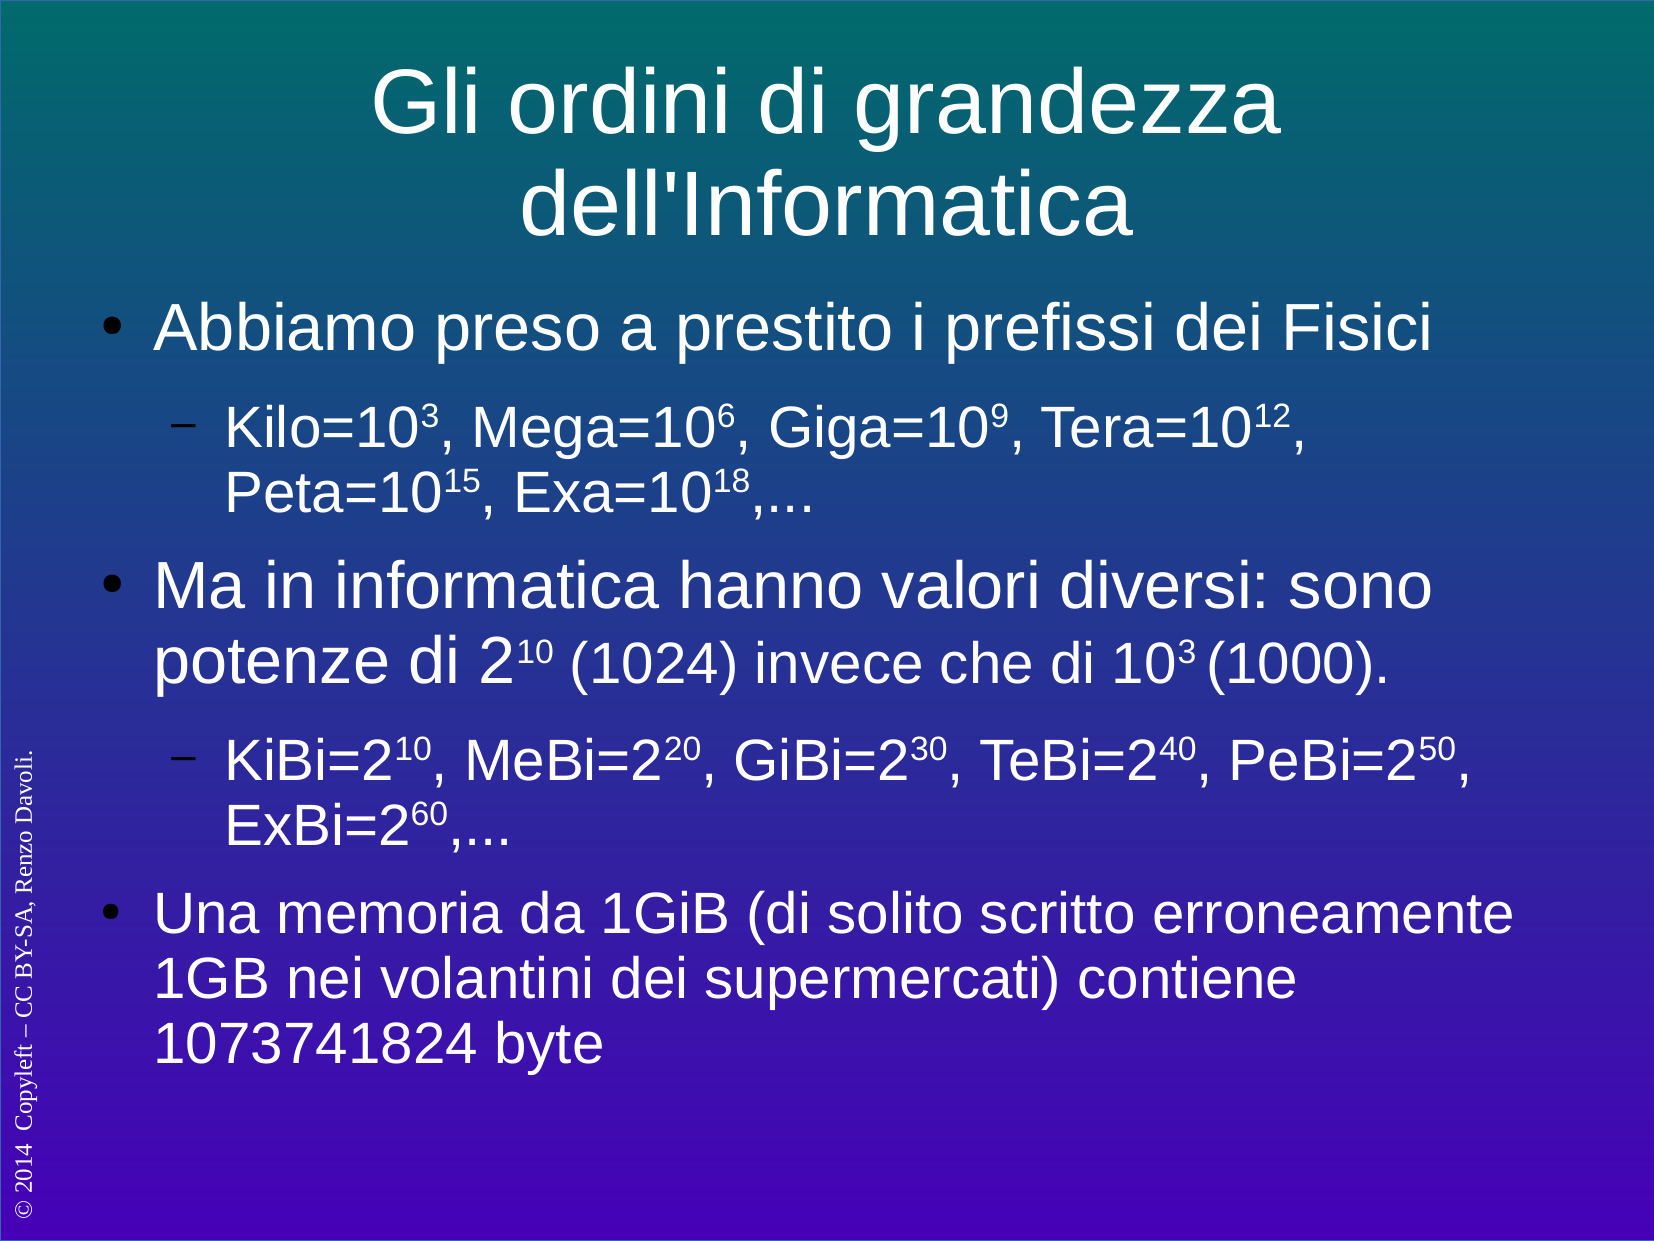

# Gli ordini di grandezza dell'Informatica
Abbiamo preso a prestito i prefissi dei Fisici
Kilo=103, Mega=106, Giga=109, Tera=1012, Peta=1015, Exa=1018,...
Ma in informatica hanno valori diversi: sono potenze di 210 (1024) invece che di 103 (1000).
KiBi=210, MeBi=220, GiBi=230, TeBi=240, PeBi=250, ExBi=260,...
Una memoria da 1GiB (di solito scritto erroneamente 1GB nei volantini dei supermercati) contiene 1073741824 byte